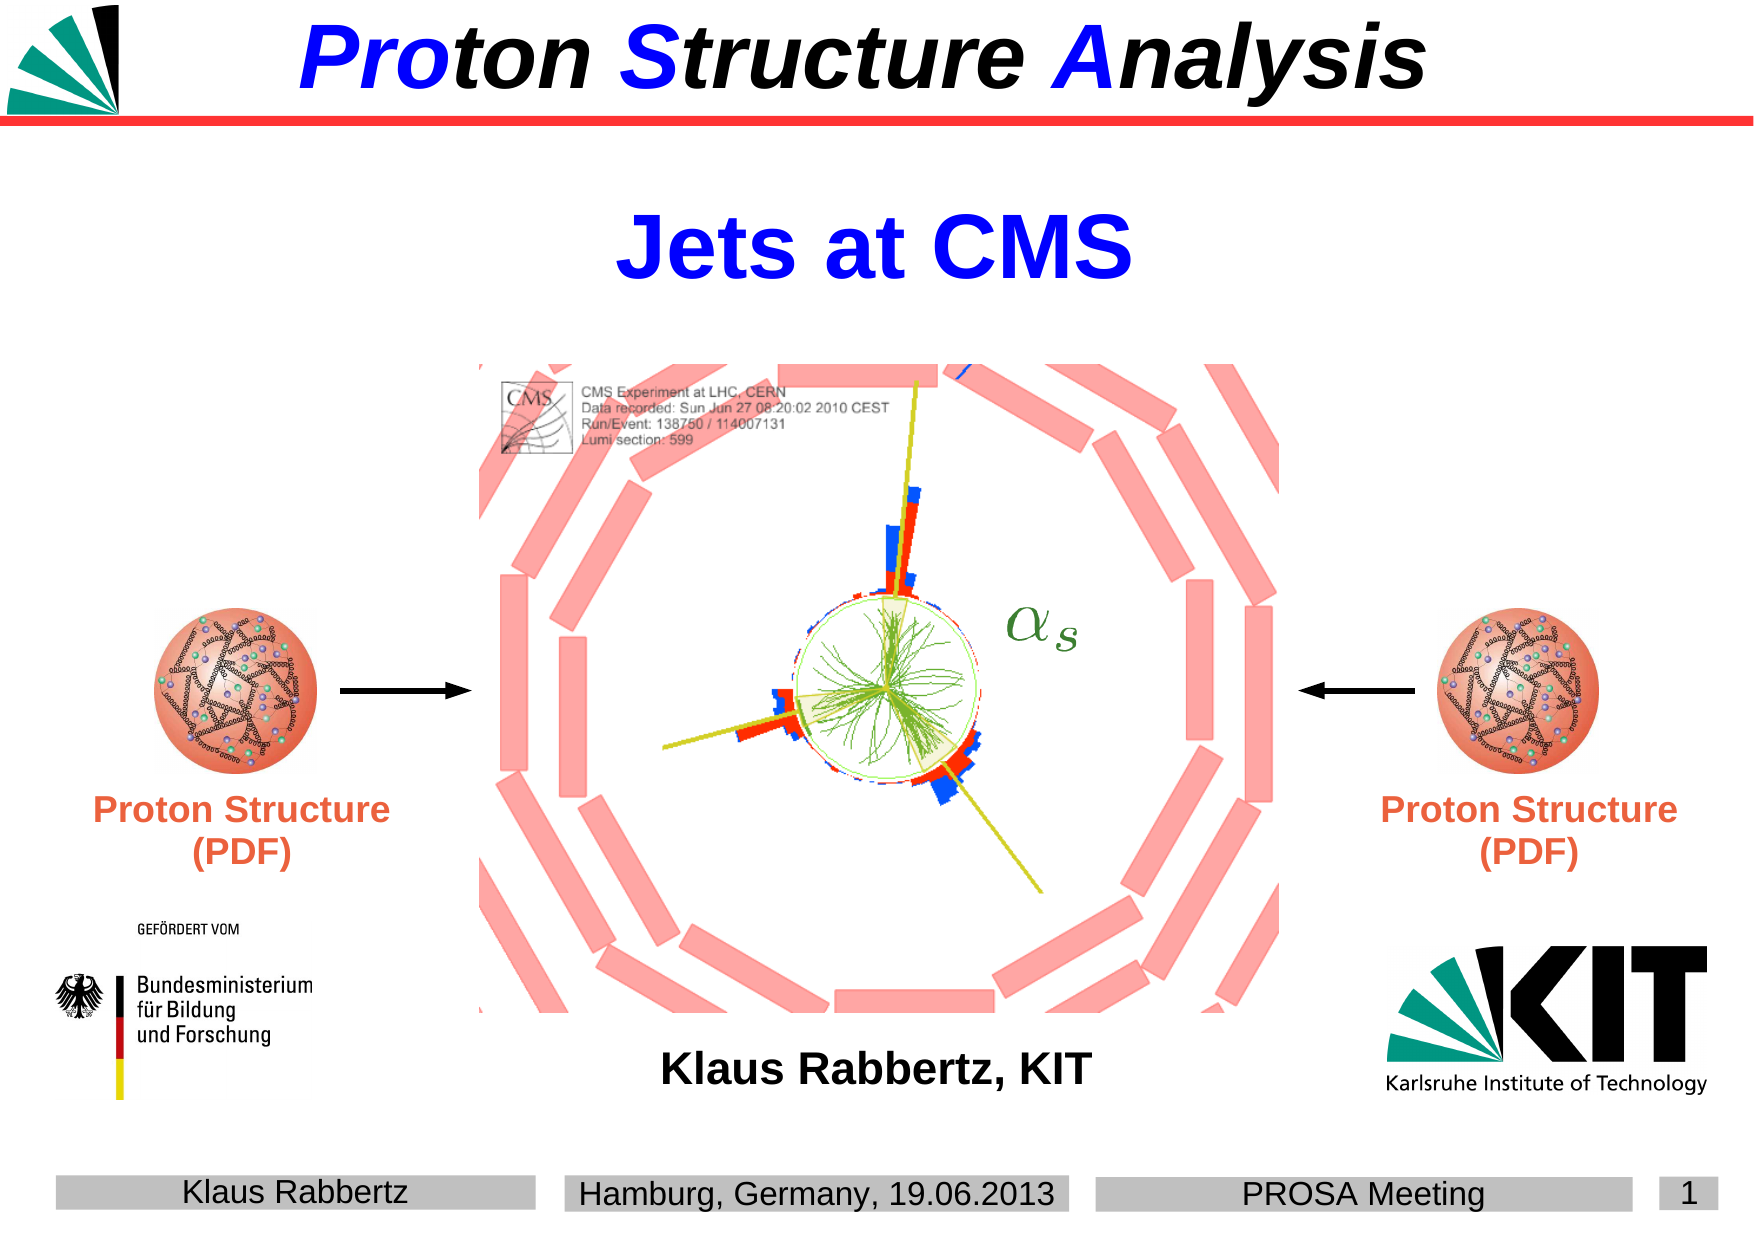

# Proton Structure Analysis
Jets at CMS
Proton Structure
(PDF)
Proton Structure
(PDF)
Klaus Rabbertz, KIT